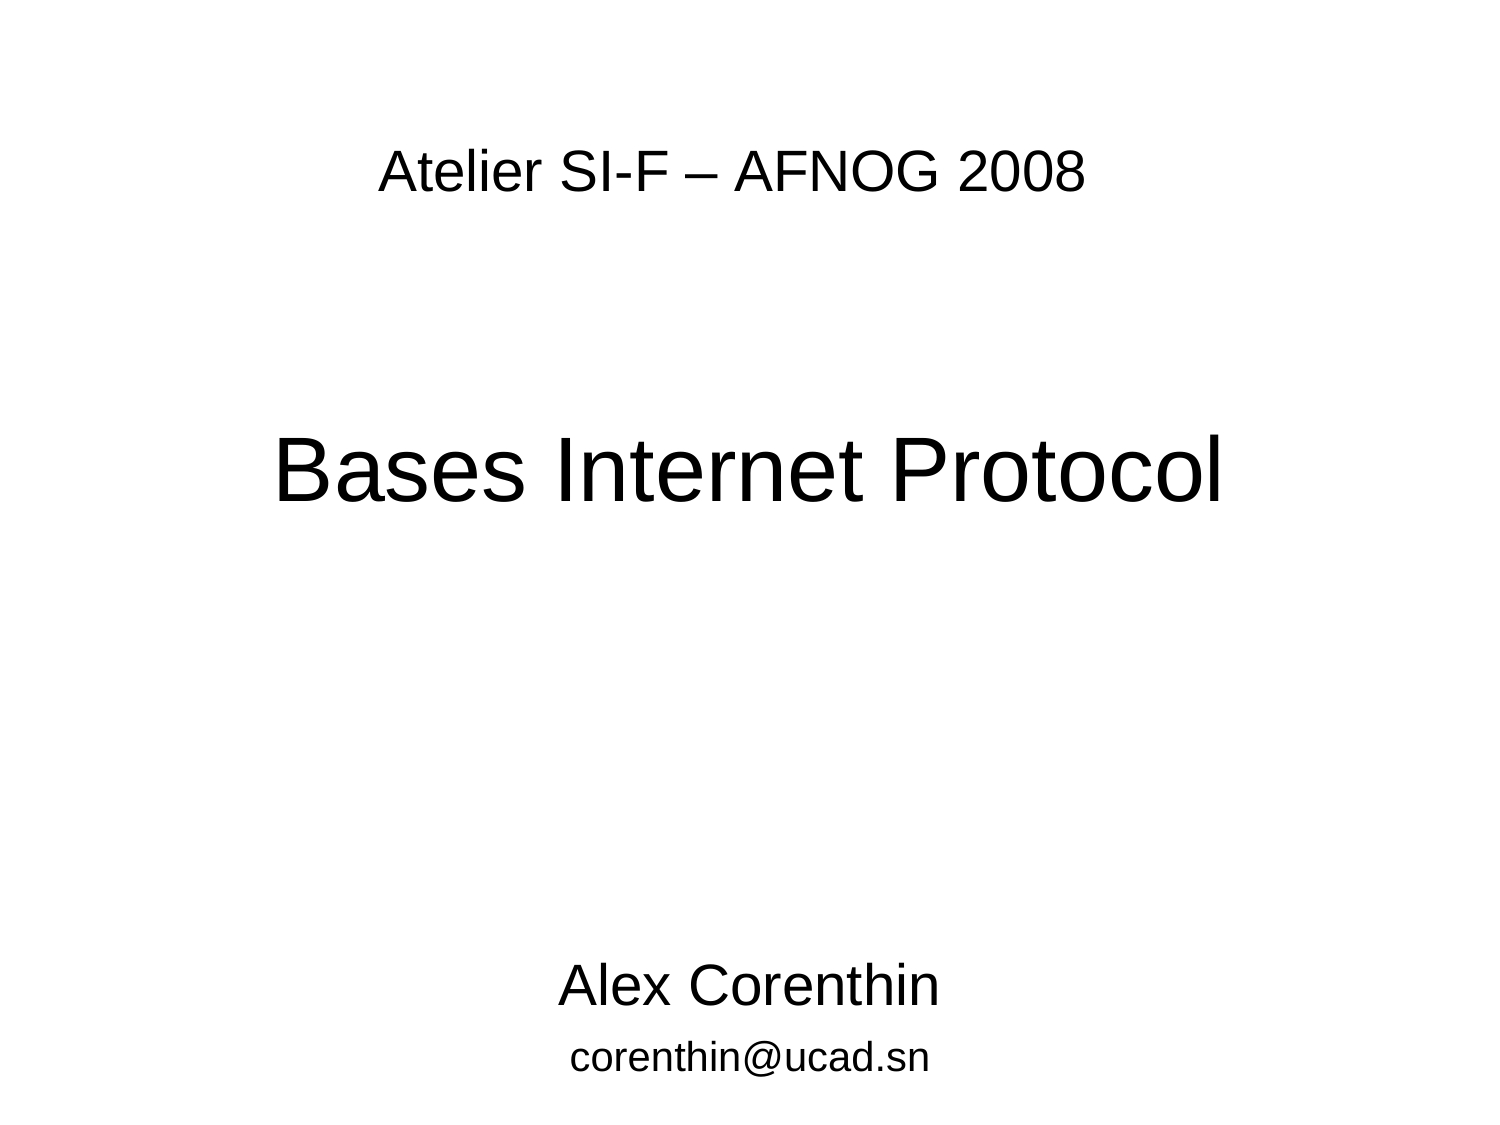

Atelier SI-F – AFNOG 2008
# Bases Internet Protocol
Alex Corenthin
corenthin@ucad.sn